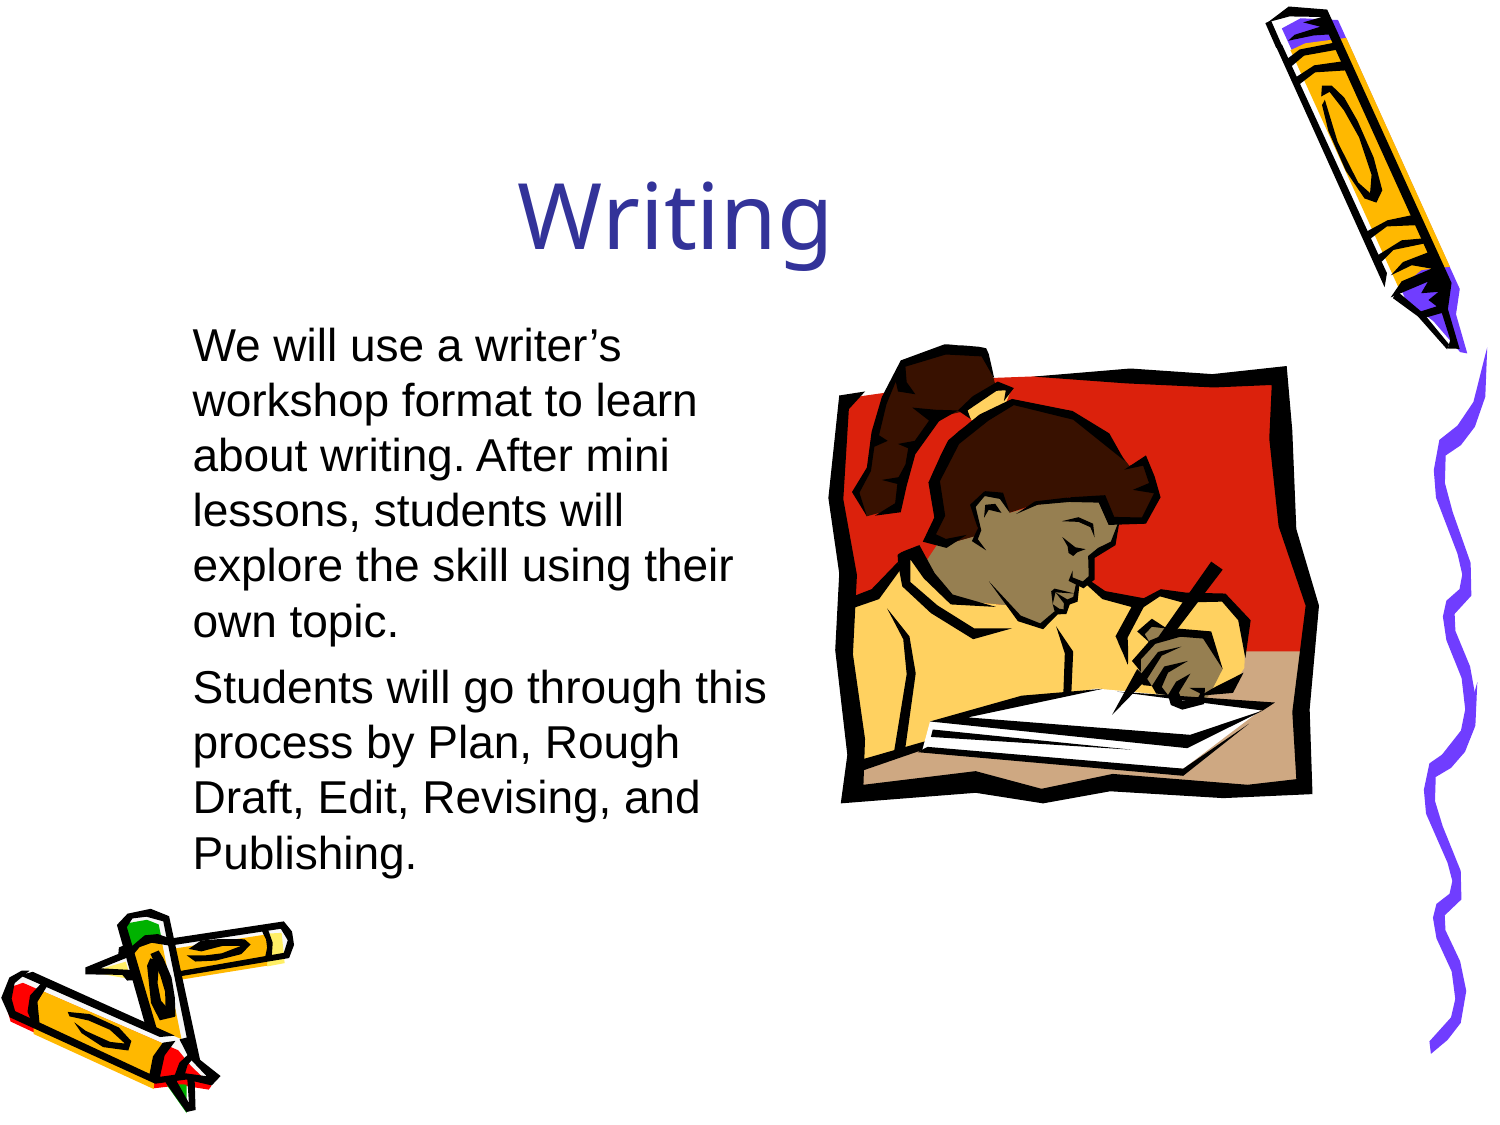

# Writing
	We will use a writer’s workshop format to learn about writing. After mini lessons, students will explore the skill using their own topic.
	Students will go through this process by Plan, Rough Draft, Edit, Revising, and Publishing.